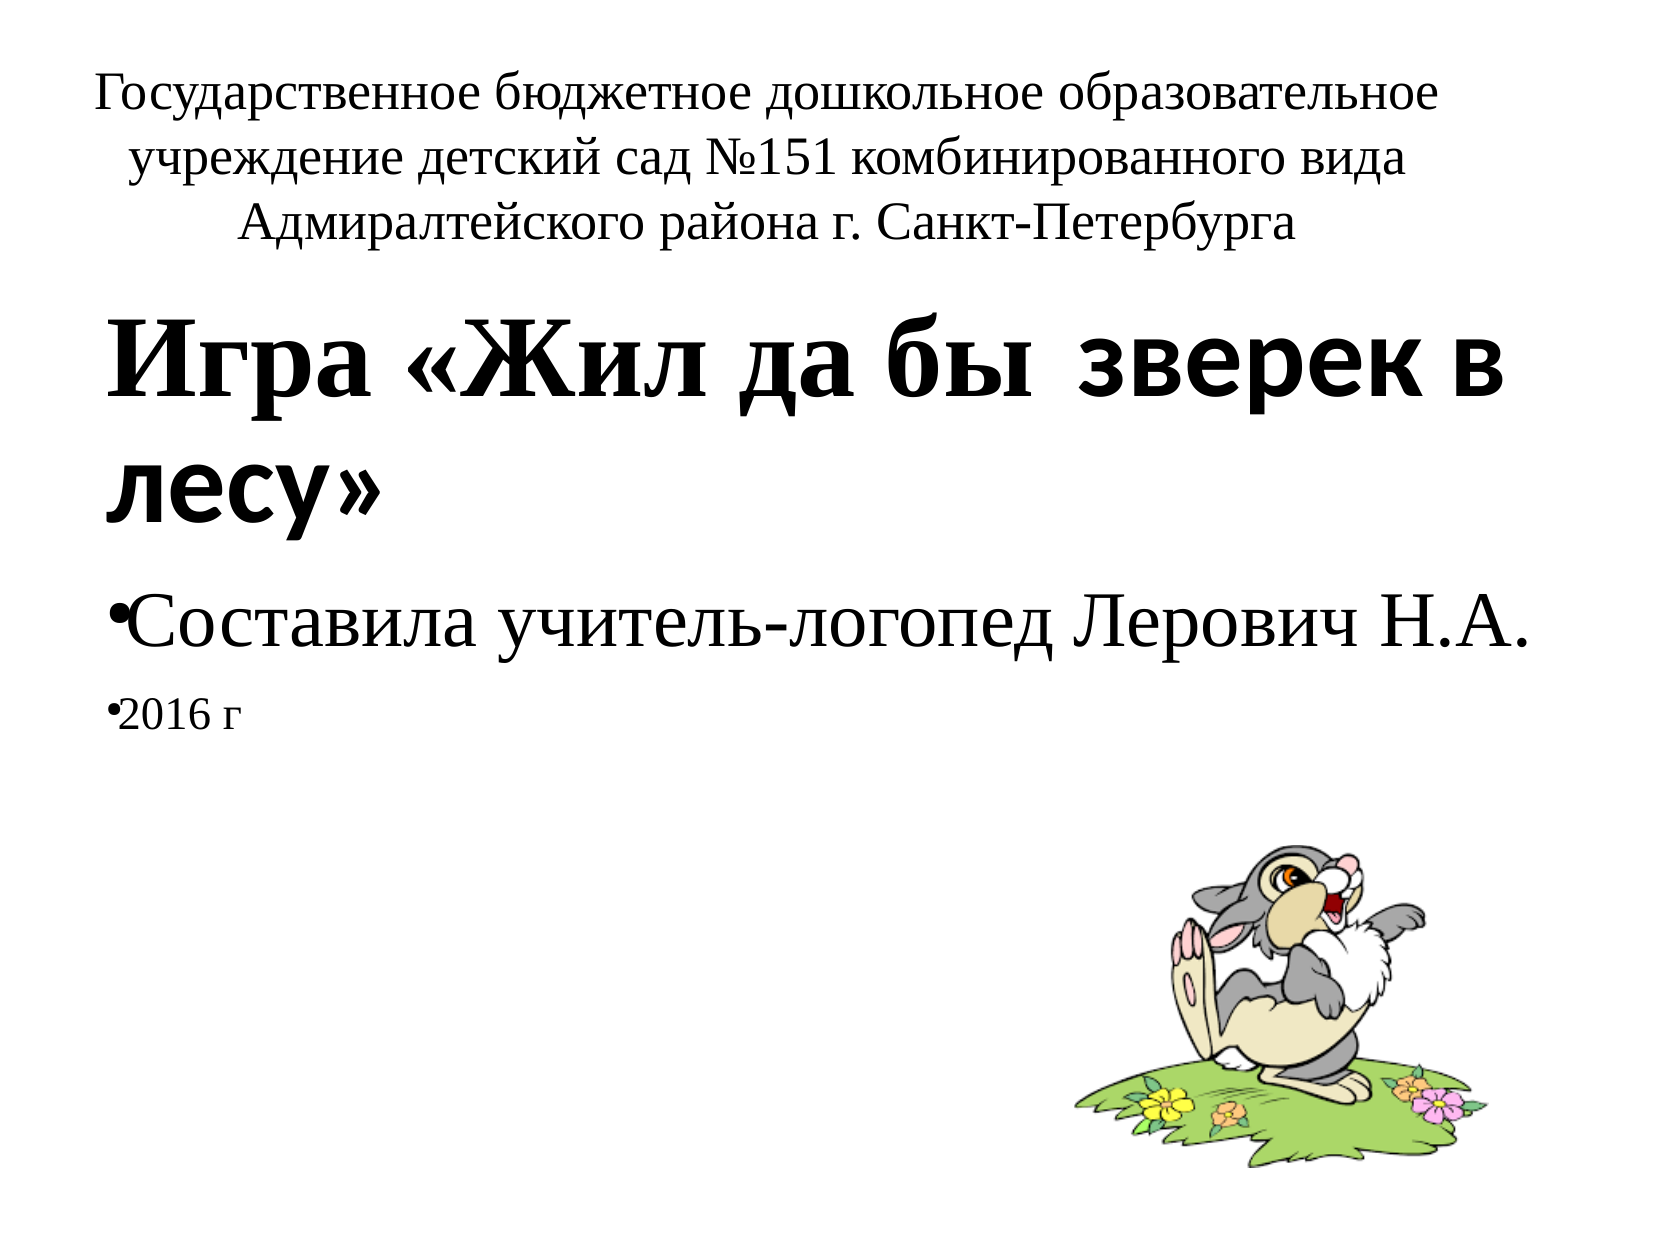

# Государственное бюджетное дошкольное образовательное учреждение детский сад №151 комбинированного вида Адмиралтейского района г. Санкт-Петербурга
Игра «Жил да бы	 зверек в лесу»
Составила учитель-логопед Лерович Н.А.
2016 г